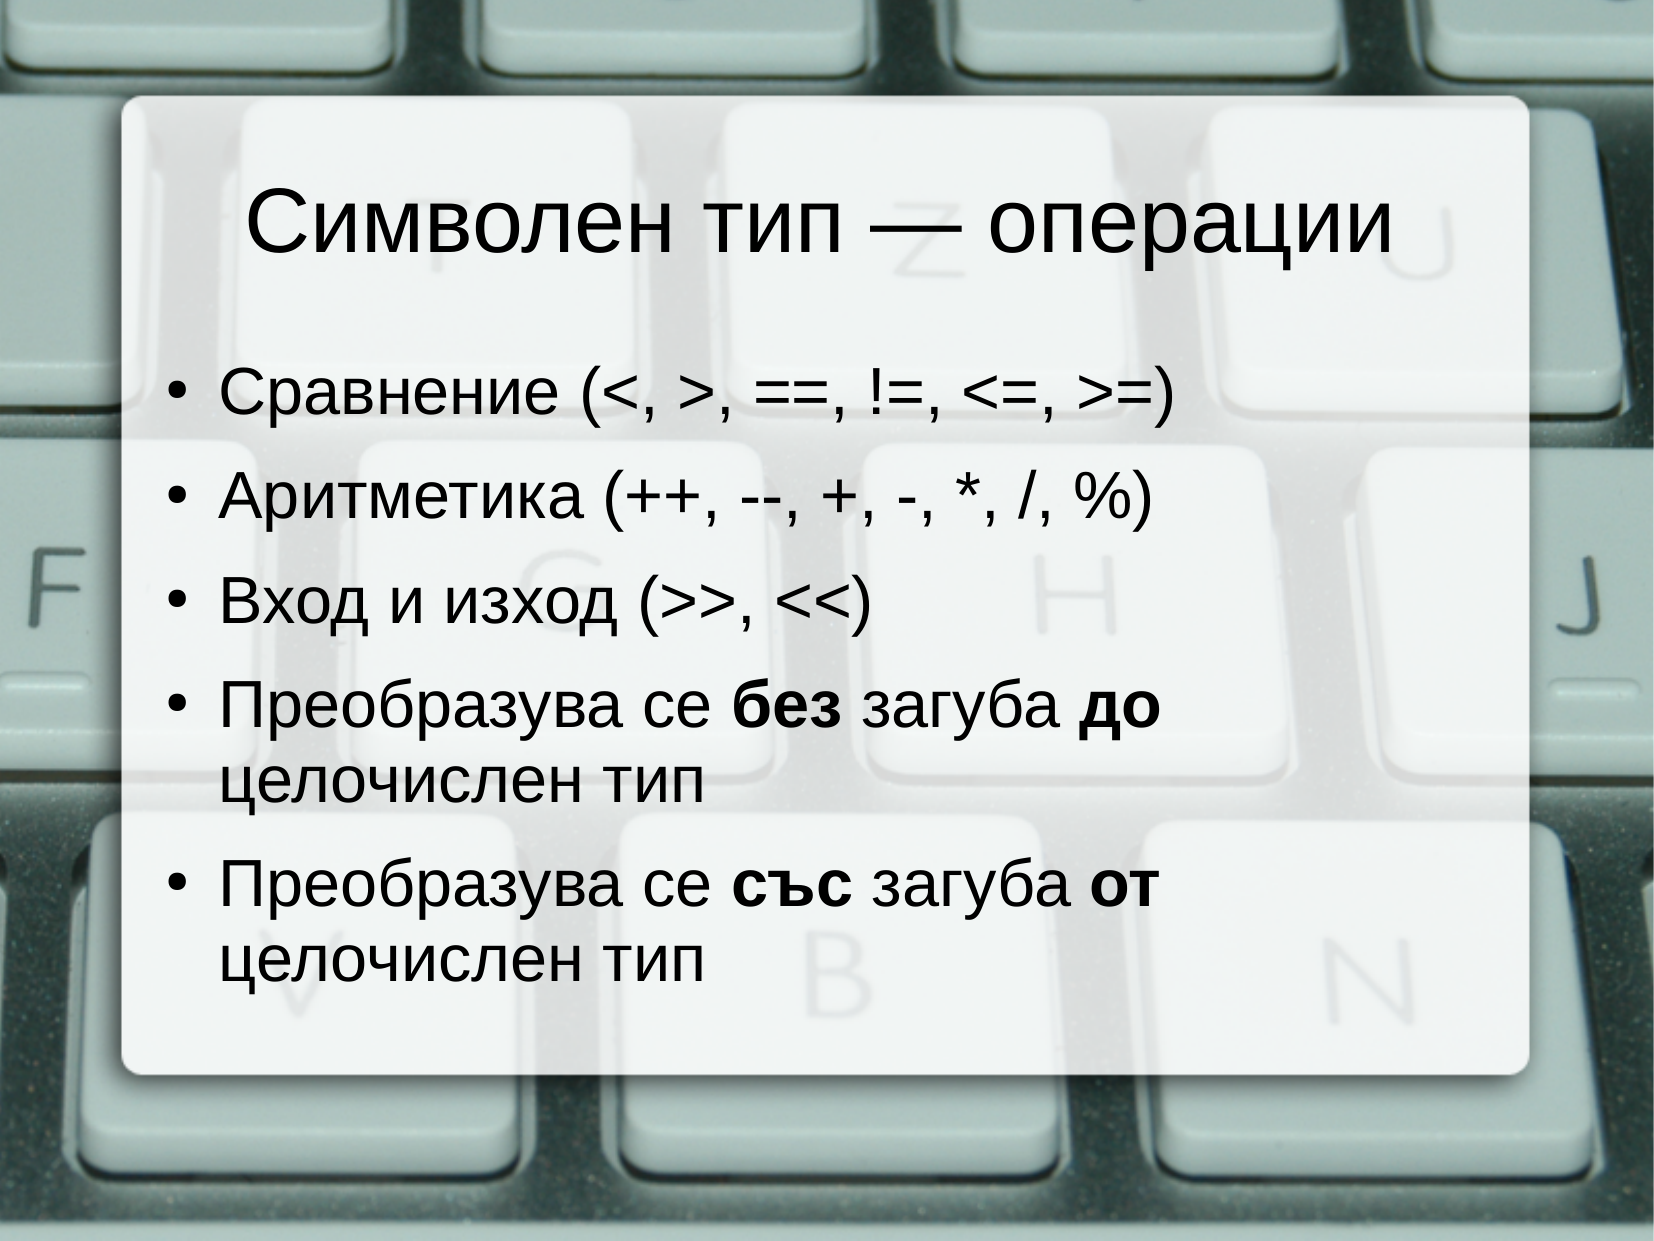

# Символен тип — операции
Сравнение (<, >, ==, !=, <=, >=)
Аритметика (++, --, +, -, *, /, %)
Вход и изход (>>, <<)
Преобразува се без загуба до целочислен тип
Преобразува се със загуба от целочислен тип